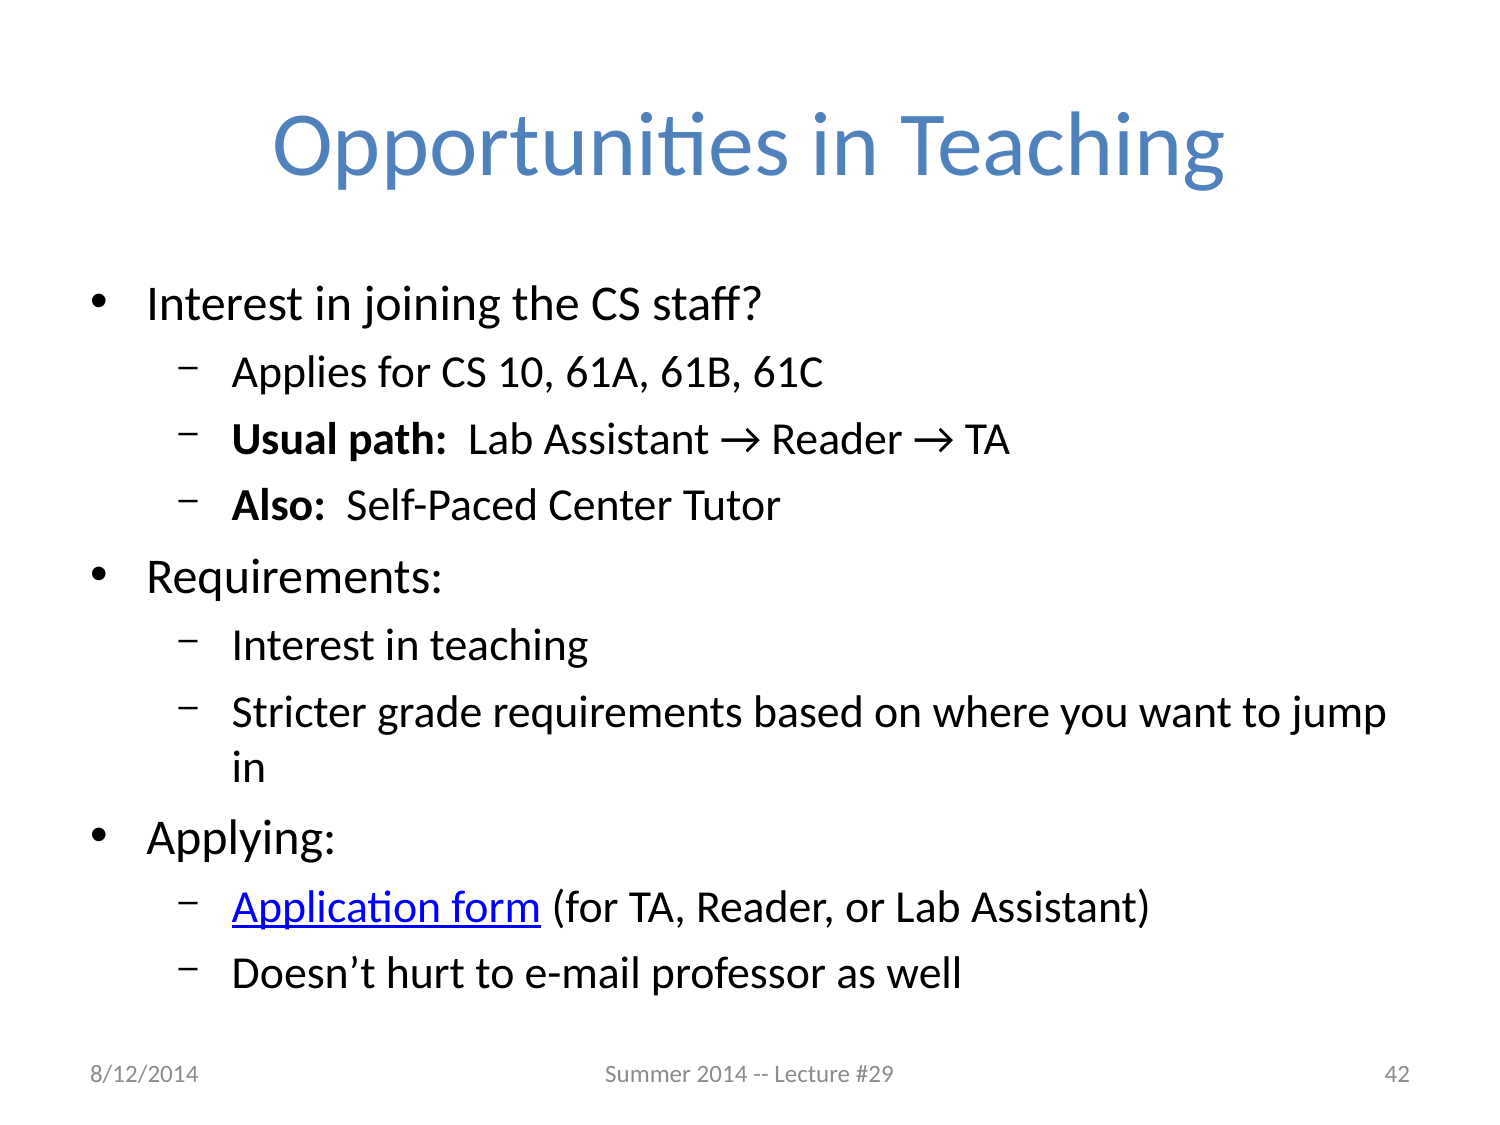

# Opportunities in Teaching
Interest in joining the CS staff?
Applies for CS 10, 61A, 61B, 61C
Usual path: Lab Assistant → Reader → TA
Also: Self-Paced Center Tutor
Requirements:
Interest in teaching
Stricter grade requirements based on where you want to jump in
Applying:
Application form (for TA, Reader, or Lab Assistant)
Doesn’t hurt to e-mail professor as well
8/12/2014
Summer 2014 -- Lecture #29